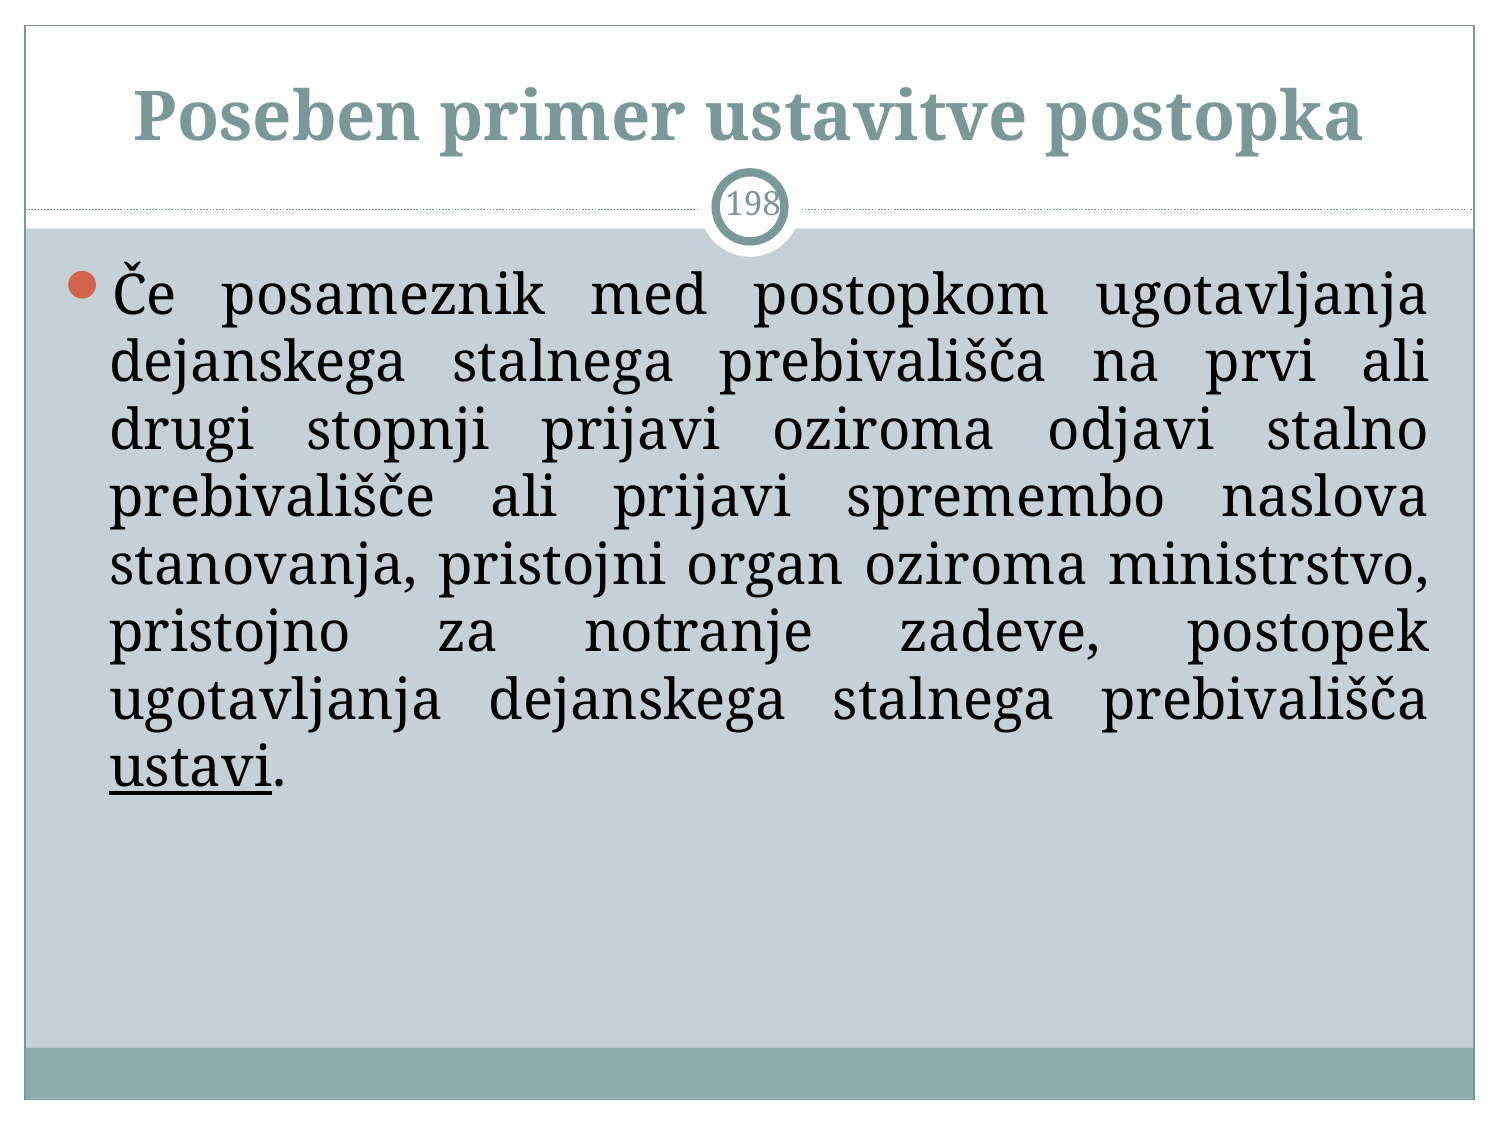

# Poseben primer ustavitve postopka
Če posameznik med postopkom ugotavljanja dejanskega stalnega prebivališča na prvi ali drugi stopnji prijavi oziroma odjavi stalno prebivališče ali prijavi spremembo naslova stanovanja, pristojni organ oziroma ministrstvo, pristojno za notranje zadeve, postopek ugotavljanja dejanskega stalnega prebivališča ustavi.